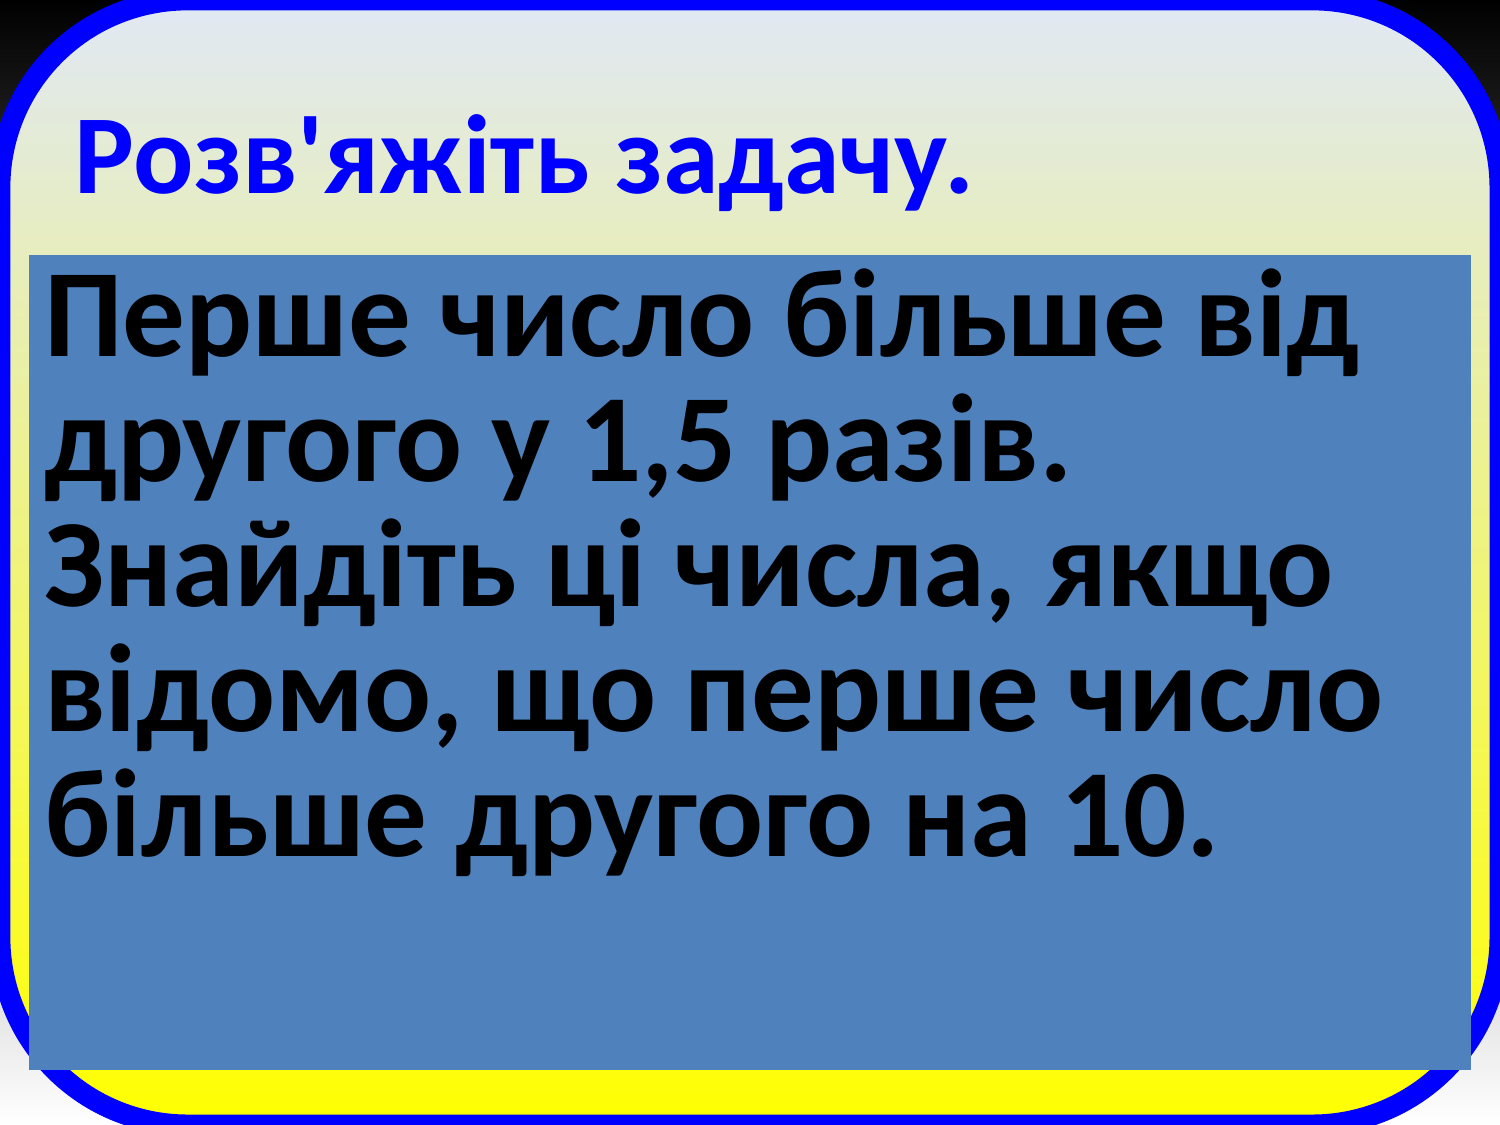

Розв'яжіть задачу.
| Перше число більше від другого у 1,5 разів. Знайдіть ці числа, якщо відомо, що перше число більше другого на 10. |
| --- |